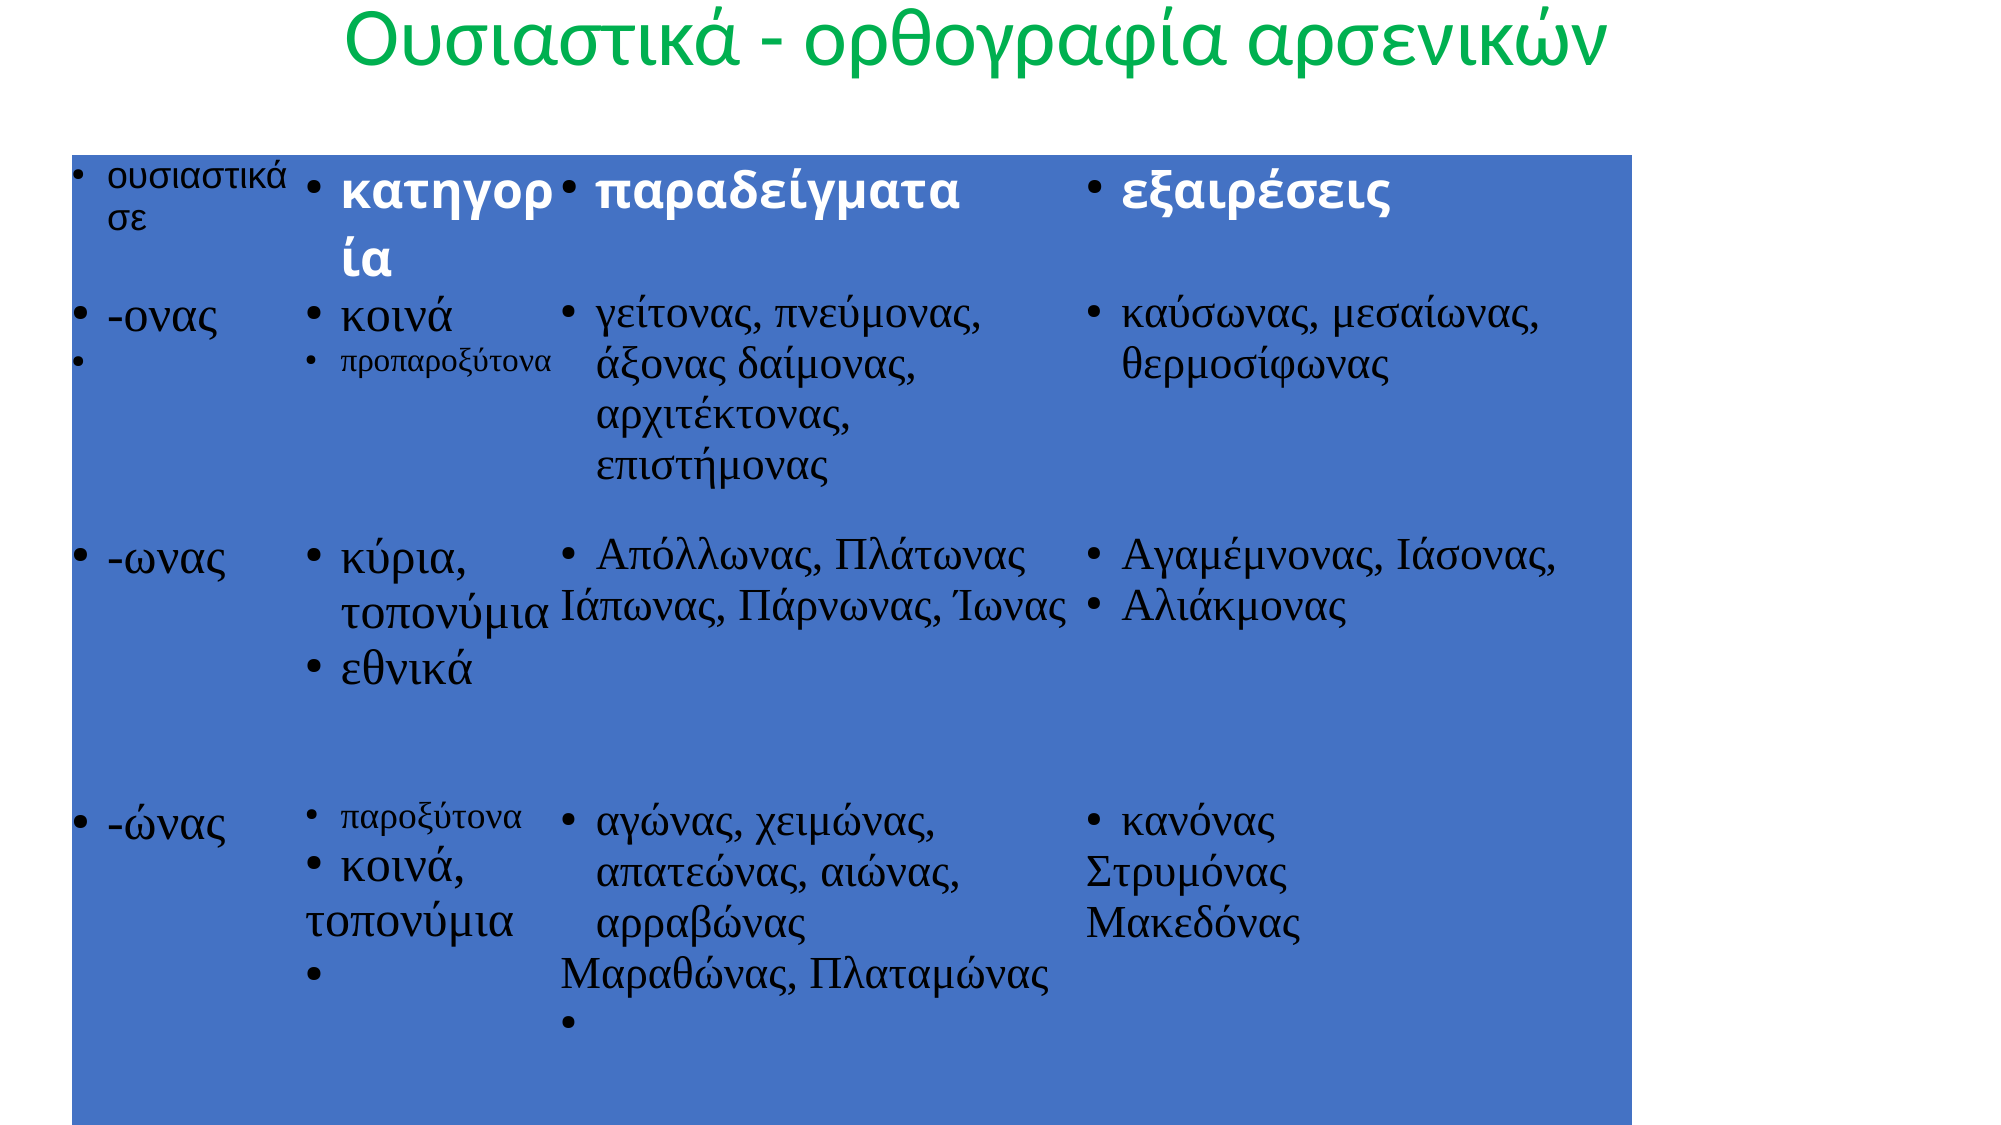

Oυσιαστικά - ορθογραφία αρσενικών
| ουσιαστικά σε | κατηγορία | παραδείγματα | εξαιρέσεις |
| --- | --- | --- | --- |
| -ονας | κοινά προπαροξύτονα | γείτονας, πνεύμονας, άξονας δαίμονας, αρχιτέκτονας, επιστήμονας | καύσωνας, μεσαίωνας, θερμοσίφωνας |
| -ωνας | κύρια, τοπονύμια εθνικά | Απόλλωνας, Πλάτωνας Ιάπωνας, Πάρνωνας, Ίωνας | Αγαμέμνονας, Ιάσονας, Αλιάκμονας |
| | | | |
| -ώνας | παροξύτονα κοινά, τοπονύμια | αγώνας, χειμώνας, απατεώνας, αιώνας, αρραβώνας Μαραθώνας, Πλαταμώνας | κανόνας Στρυμόνας Μακεδόνας |
| | | | |